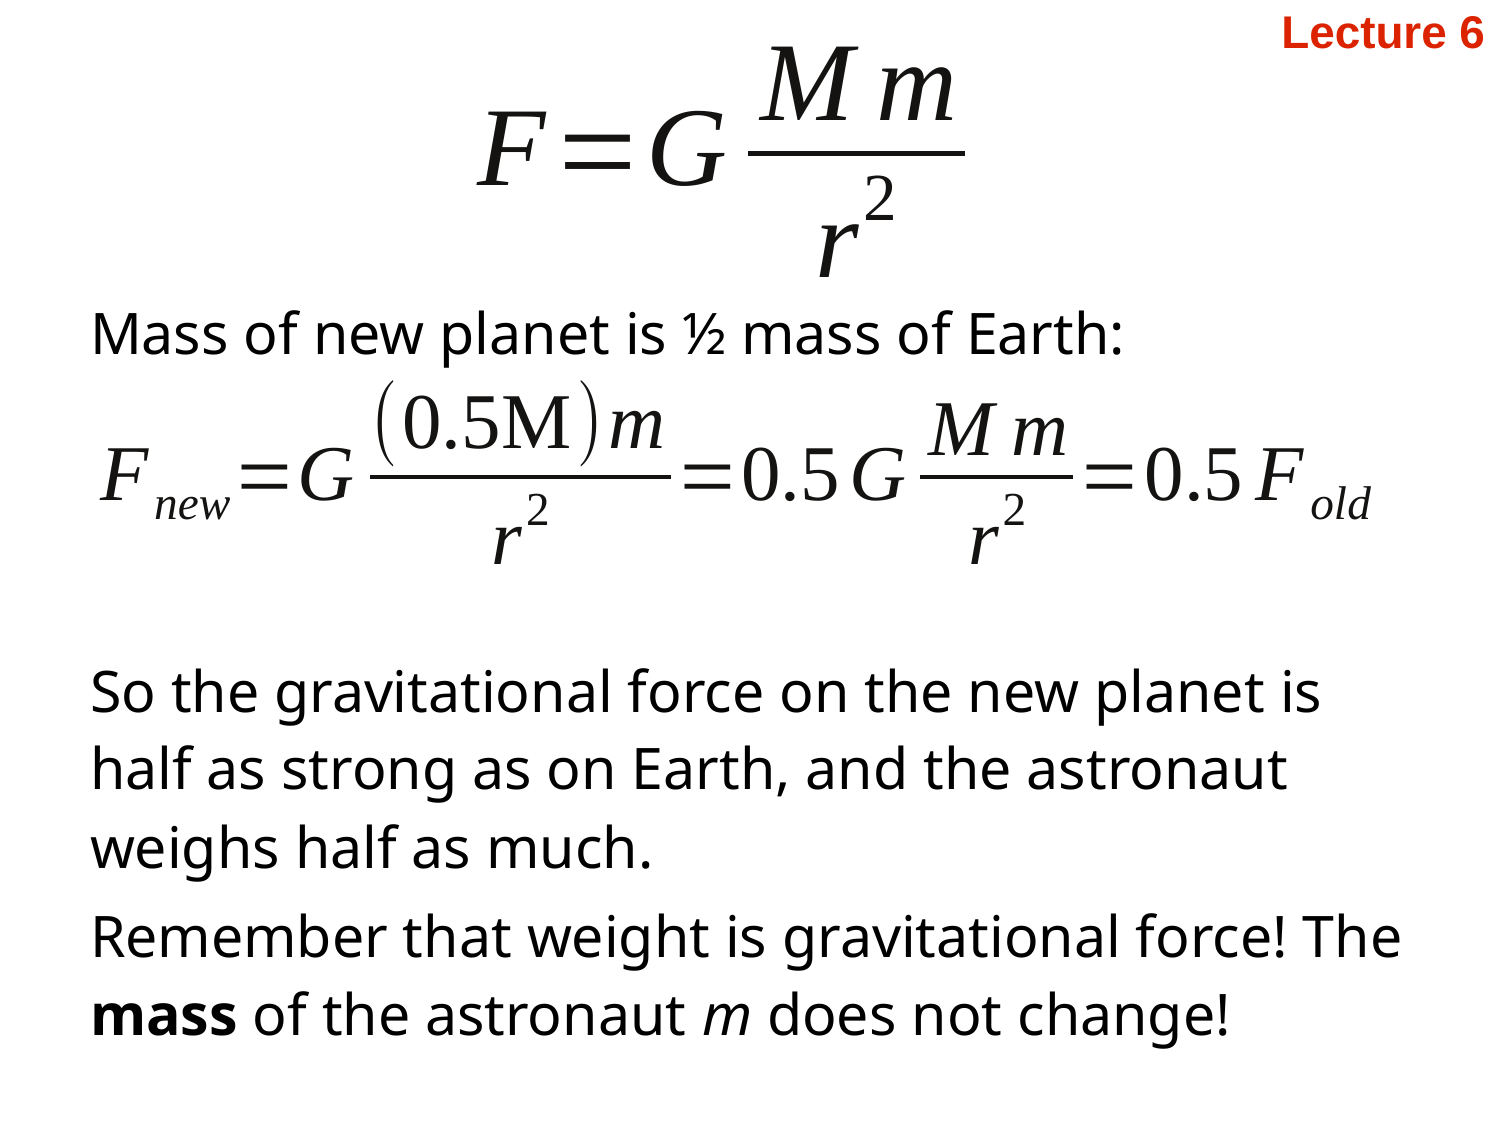

Lecture 6
# Mass of new planet is ½ mass of Earth:
So the gravitational force on the new planet is half as strong as on Earth, and the astronaut weighs half as much.
Remember that weight is gravitational force! The mass of the astronaut m does not change!